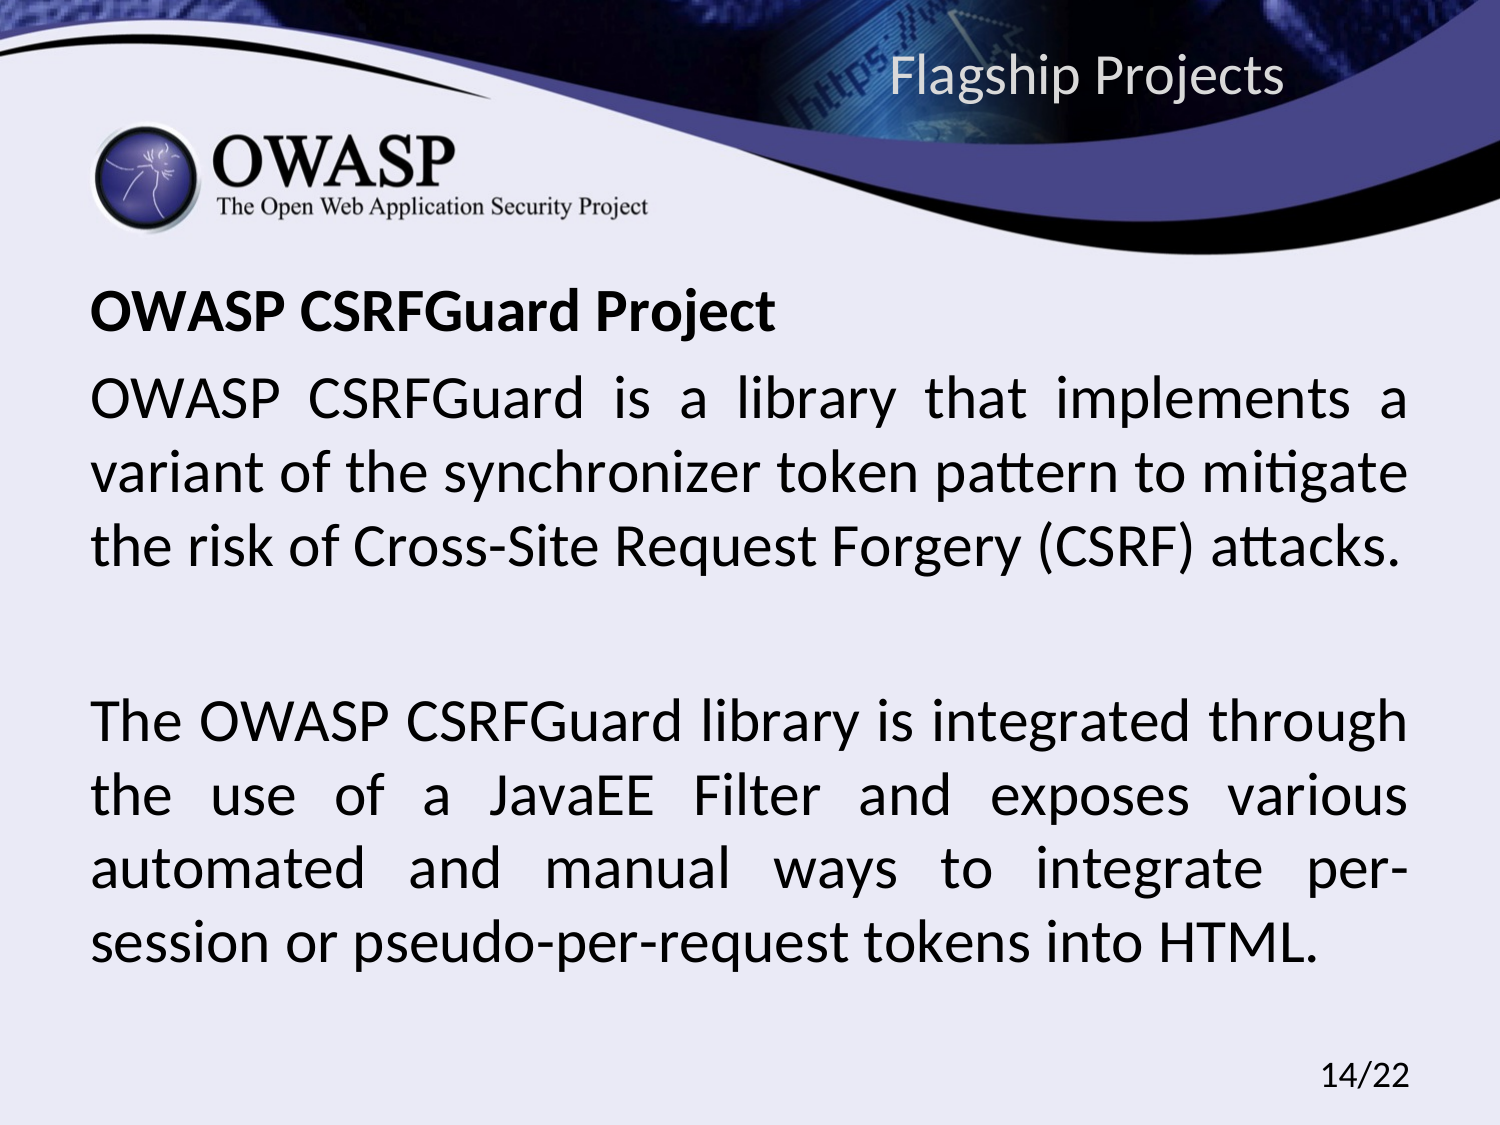

Flagship Projects
# OWASP CSRFGuard Project
OWASP CSRFGuard is a library that implements a variant of the synchronizer token pattern to mitigate the risk of Cross-Site Request Forgery (CSRF) attacks.
The OWASP CSRFGuard library is integrated through the use of a JavaEE Filter and exposes various automated and manual ways to integrate per-session or pseudo-per-request tokens into HTML.
14